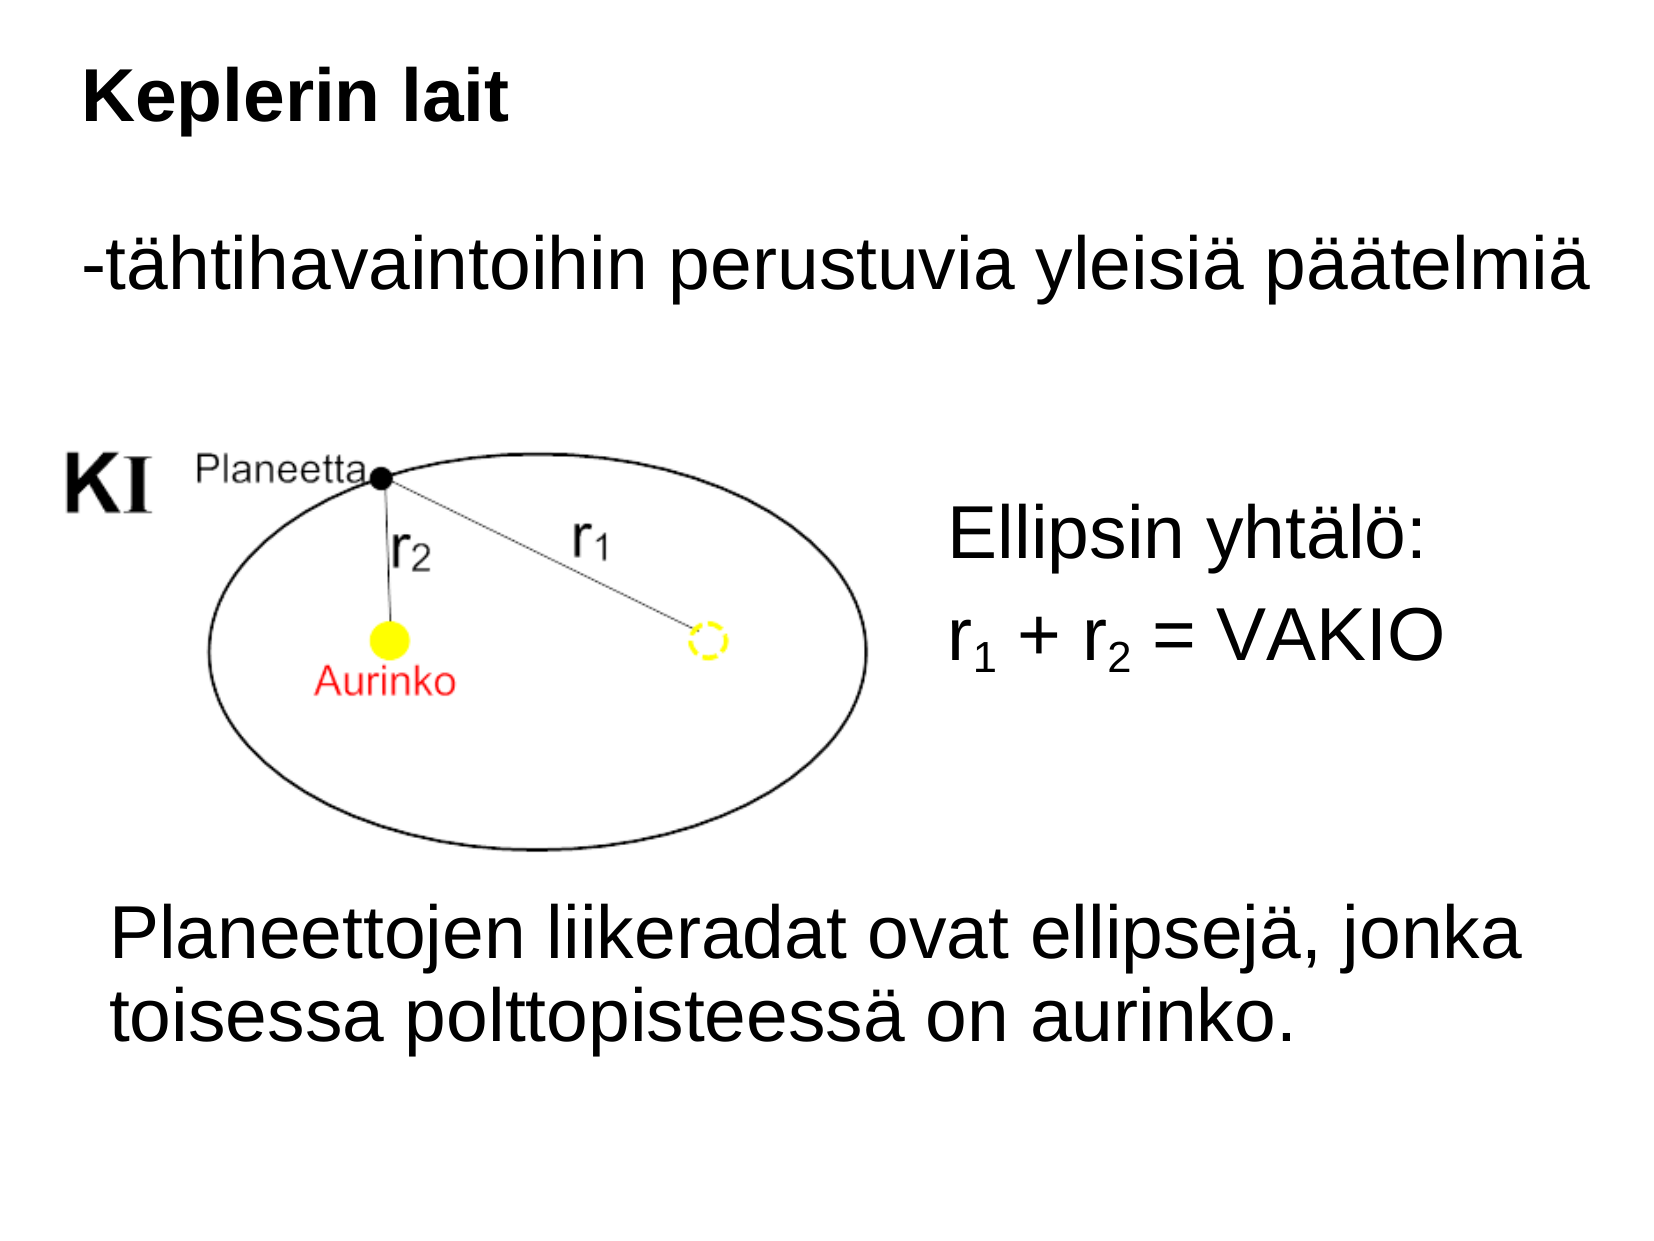

Keplerin lait
-tähtihavaintoihin perustuvia yleisiä päätelmiä
Ellipsin yhtälö:
r1 + r2 = VAKIO
Planeettojen liikeradat ovat ellipsejä, jonka toisessa polttopisteessä on aurinko.